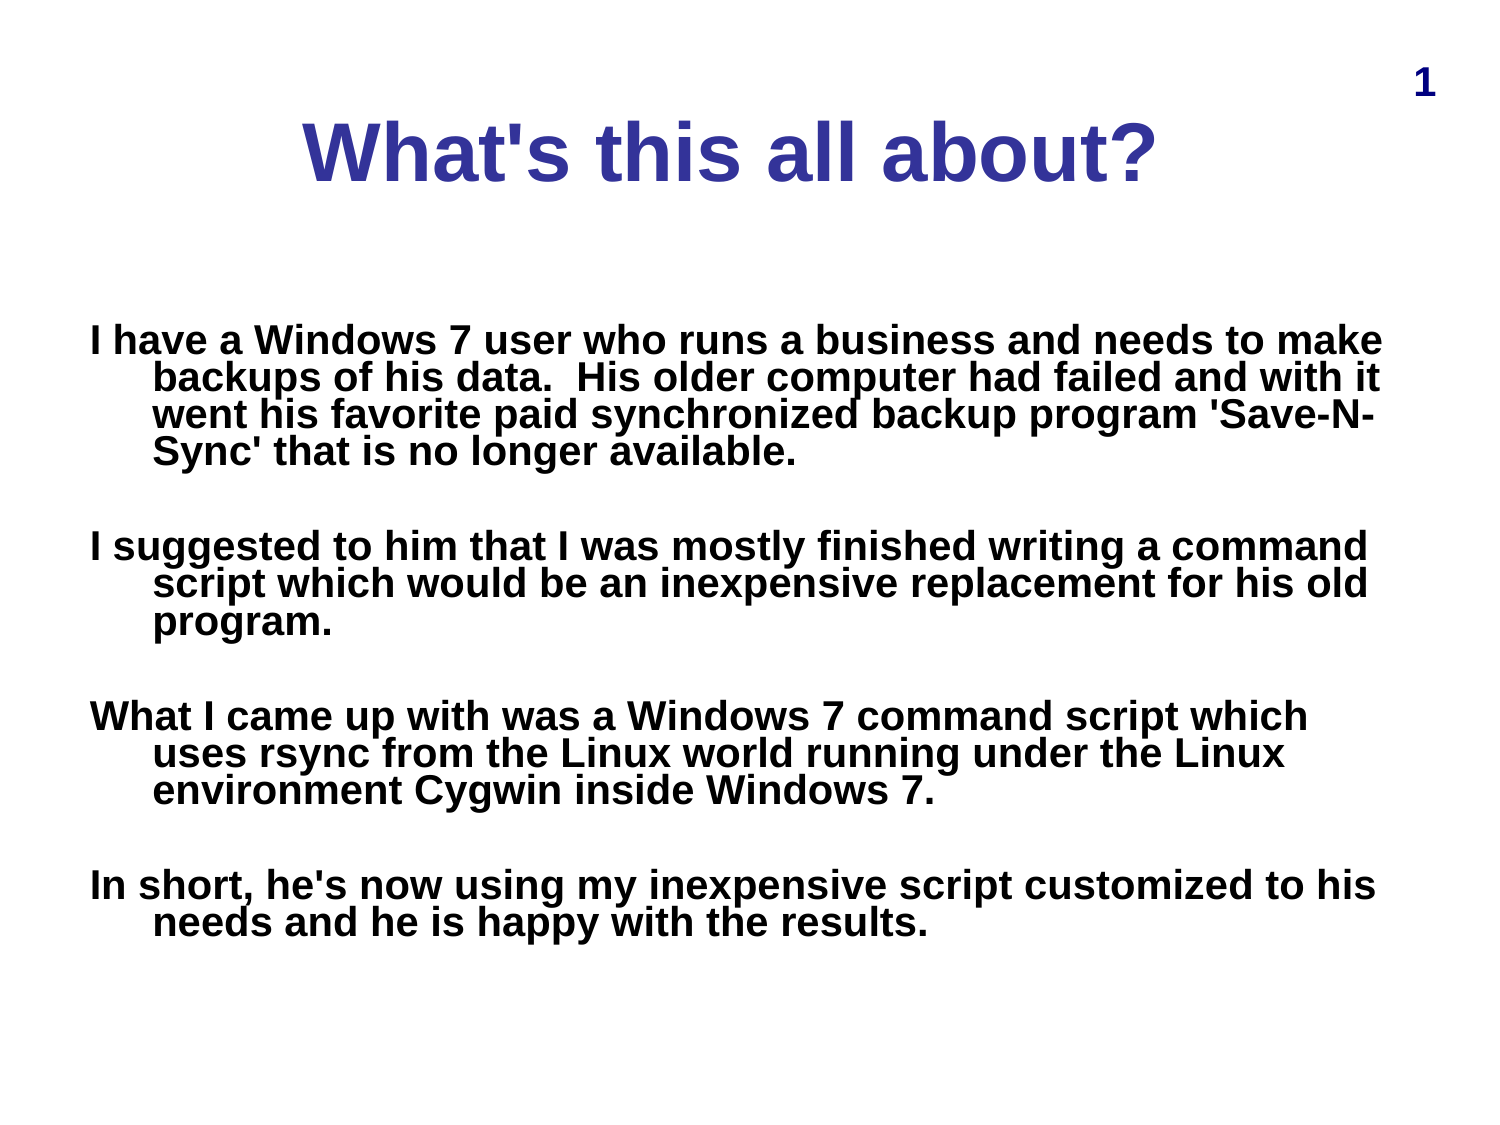

1
# What's this all about?
I have a Windows 7 user who runs a business and needs to make backups of his data. His older computer had failed and with it went his favorite paid synchronized backup program 'Save-N-Sync' that is no longer available.
I suggested to him that I was mostly finished writing a command script which would be an inexpensive replacement for his old program.
What I came up with was a Windows 7 command script which uses rsync from the Linux world running under the Linux environment Cygwin inside Windows 7.
In short, he's now using my inexpensive script customized to his needs and he is happy with the results.